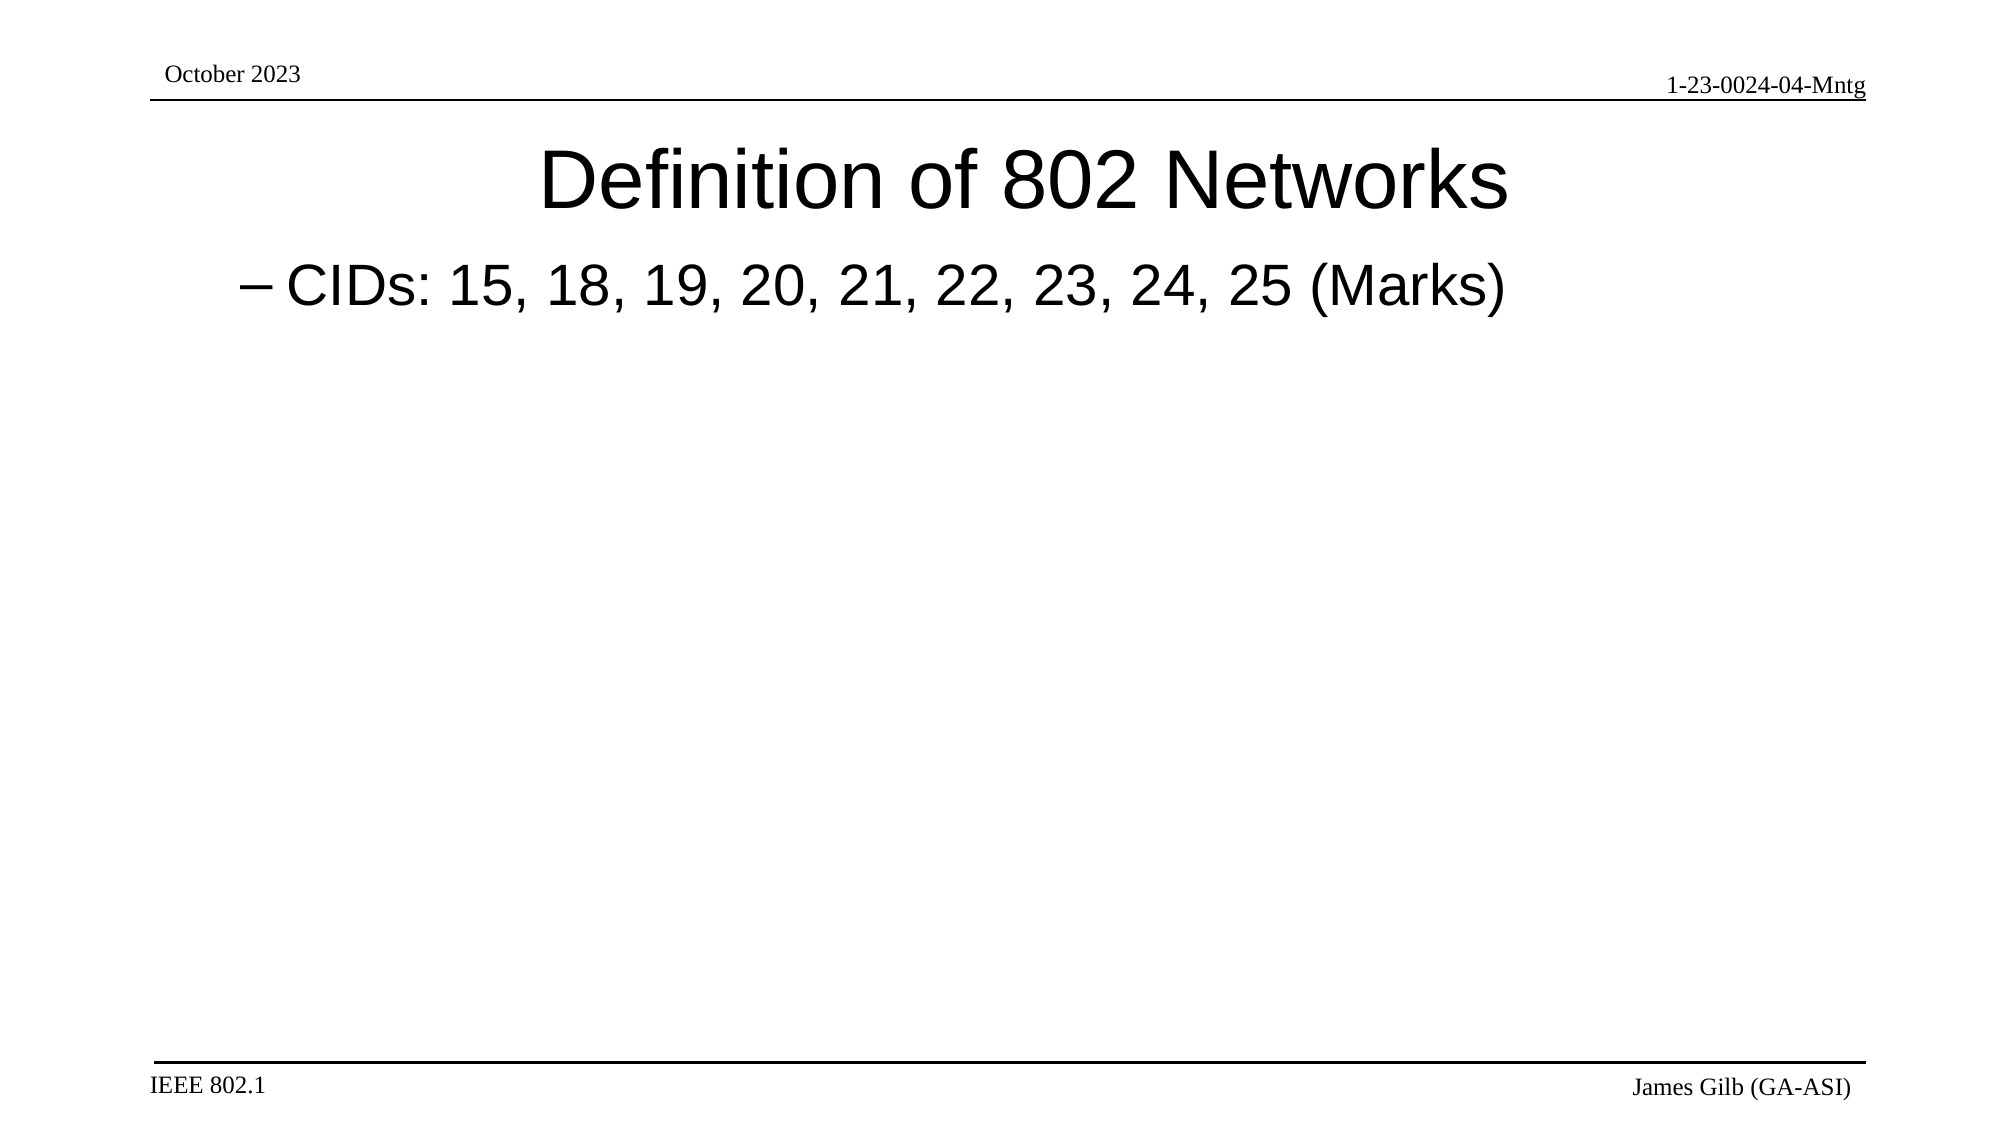

# Definition of 802 Networks
CIDs: 15, 18, 19, 20, 21, 22, 23, 24, 25 (Marks)